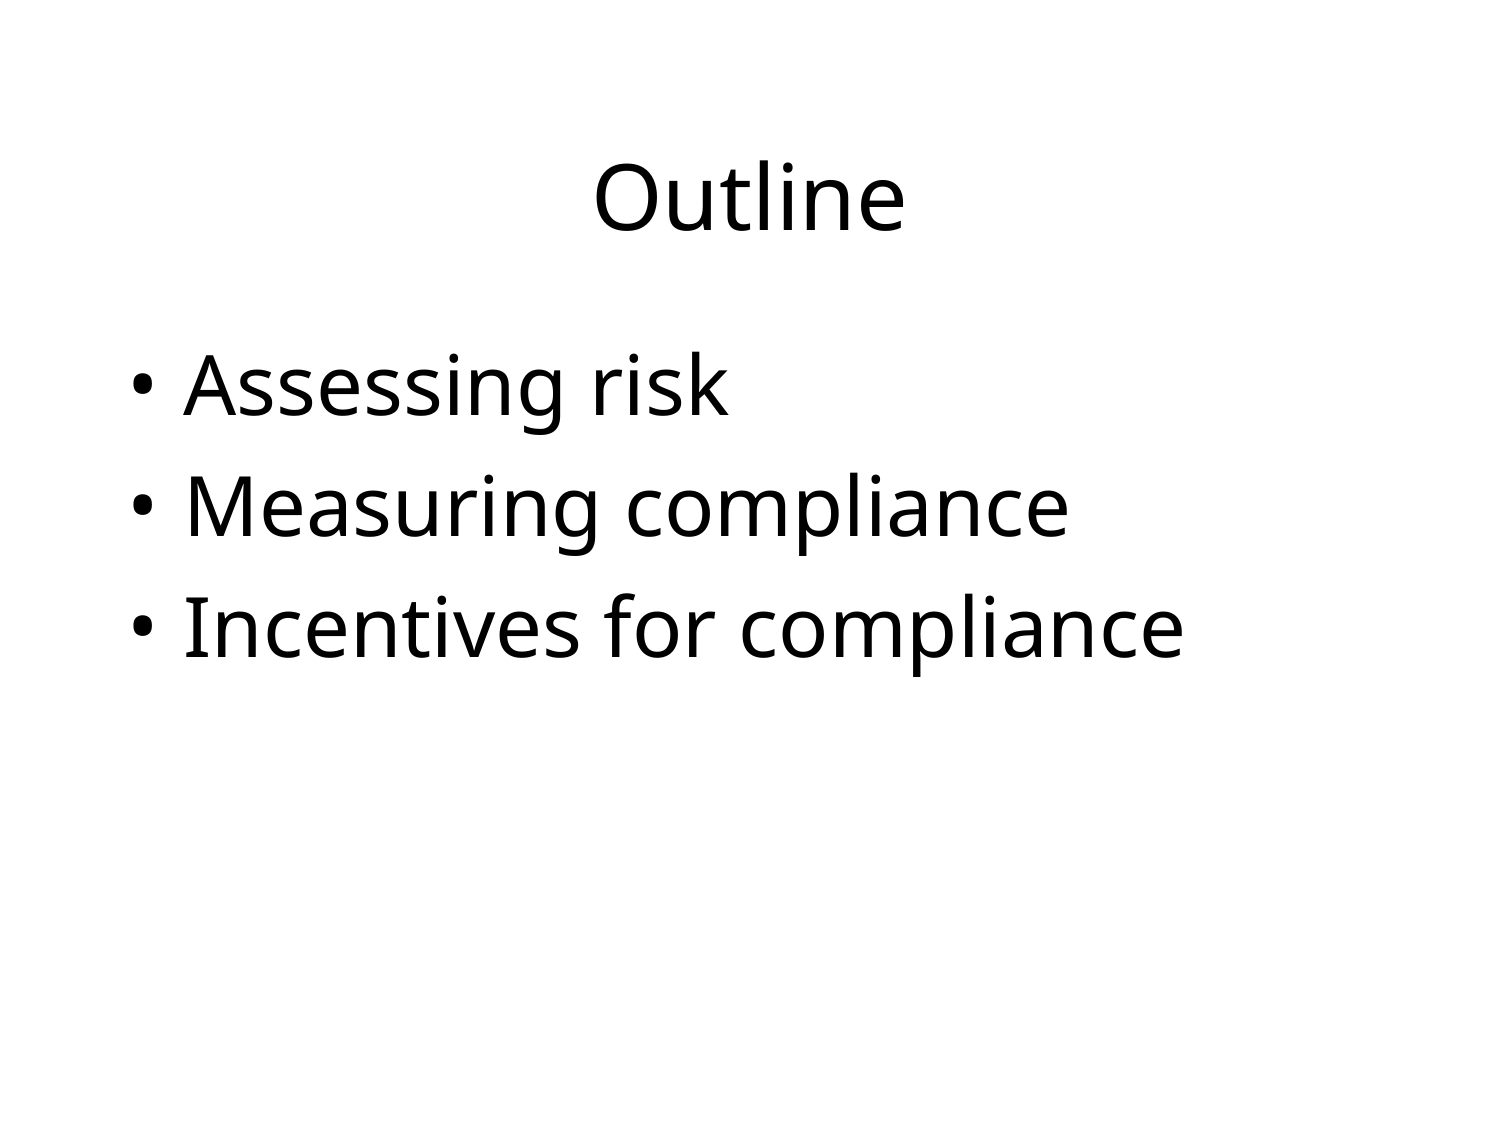

# Outline
Assessing risk
Measuring compliance
Incentives for compliance